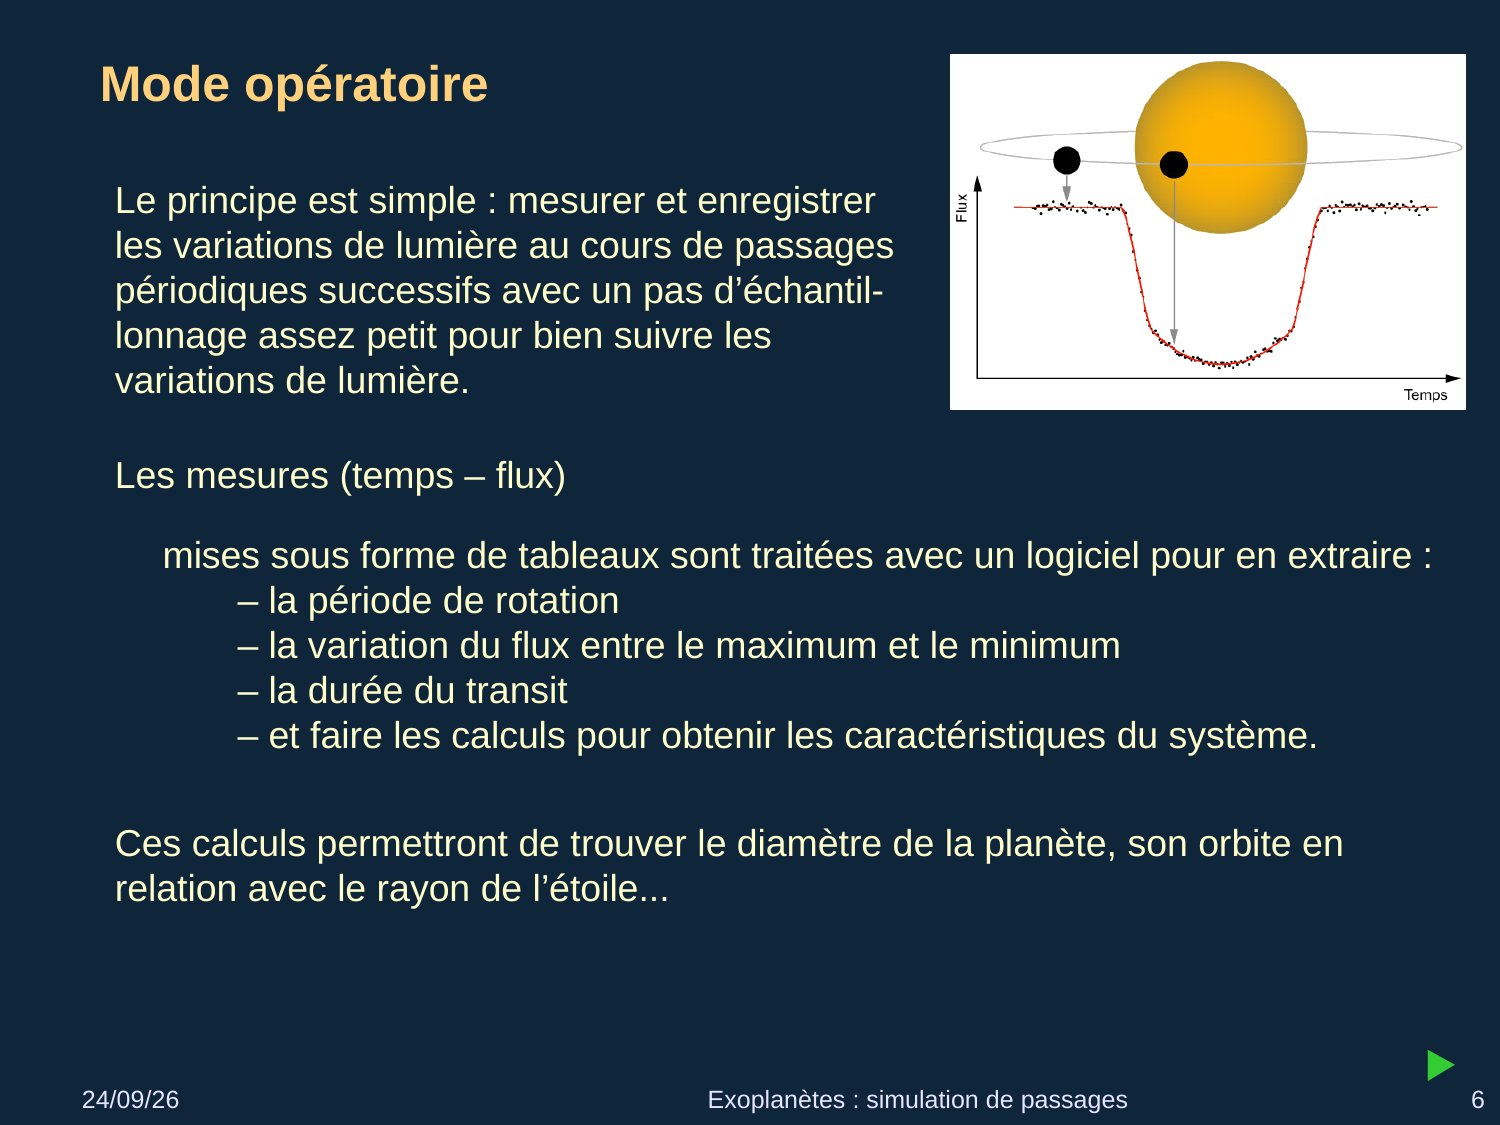

Mode opératoire
Le principe est simple : mesurer et enregistrer les variations de lumière au cours de passages périodiques successifs avec un pas d’échantil-lonnage assez petit pour bien suivre les variations de lumière.
Les mesures (temps – flux)
mises sous forme de tableaux sont traitées avec un logiciel pour en extraire :
– la période de rotation
– la variation du flux entre le maximum et le minimum
– la durée du transit
– et faire les calculs pour obtenir les caractéristiques du système.
Ces calculs permettront de trouver le diamètre de la planète, son orbite en relation avec le rayon de l’étoile...

Exoplanètes : simulation de passages
6